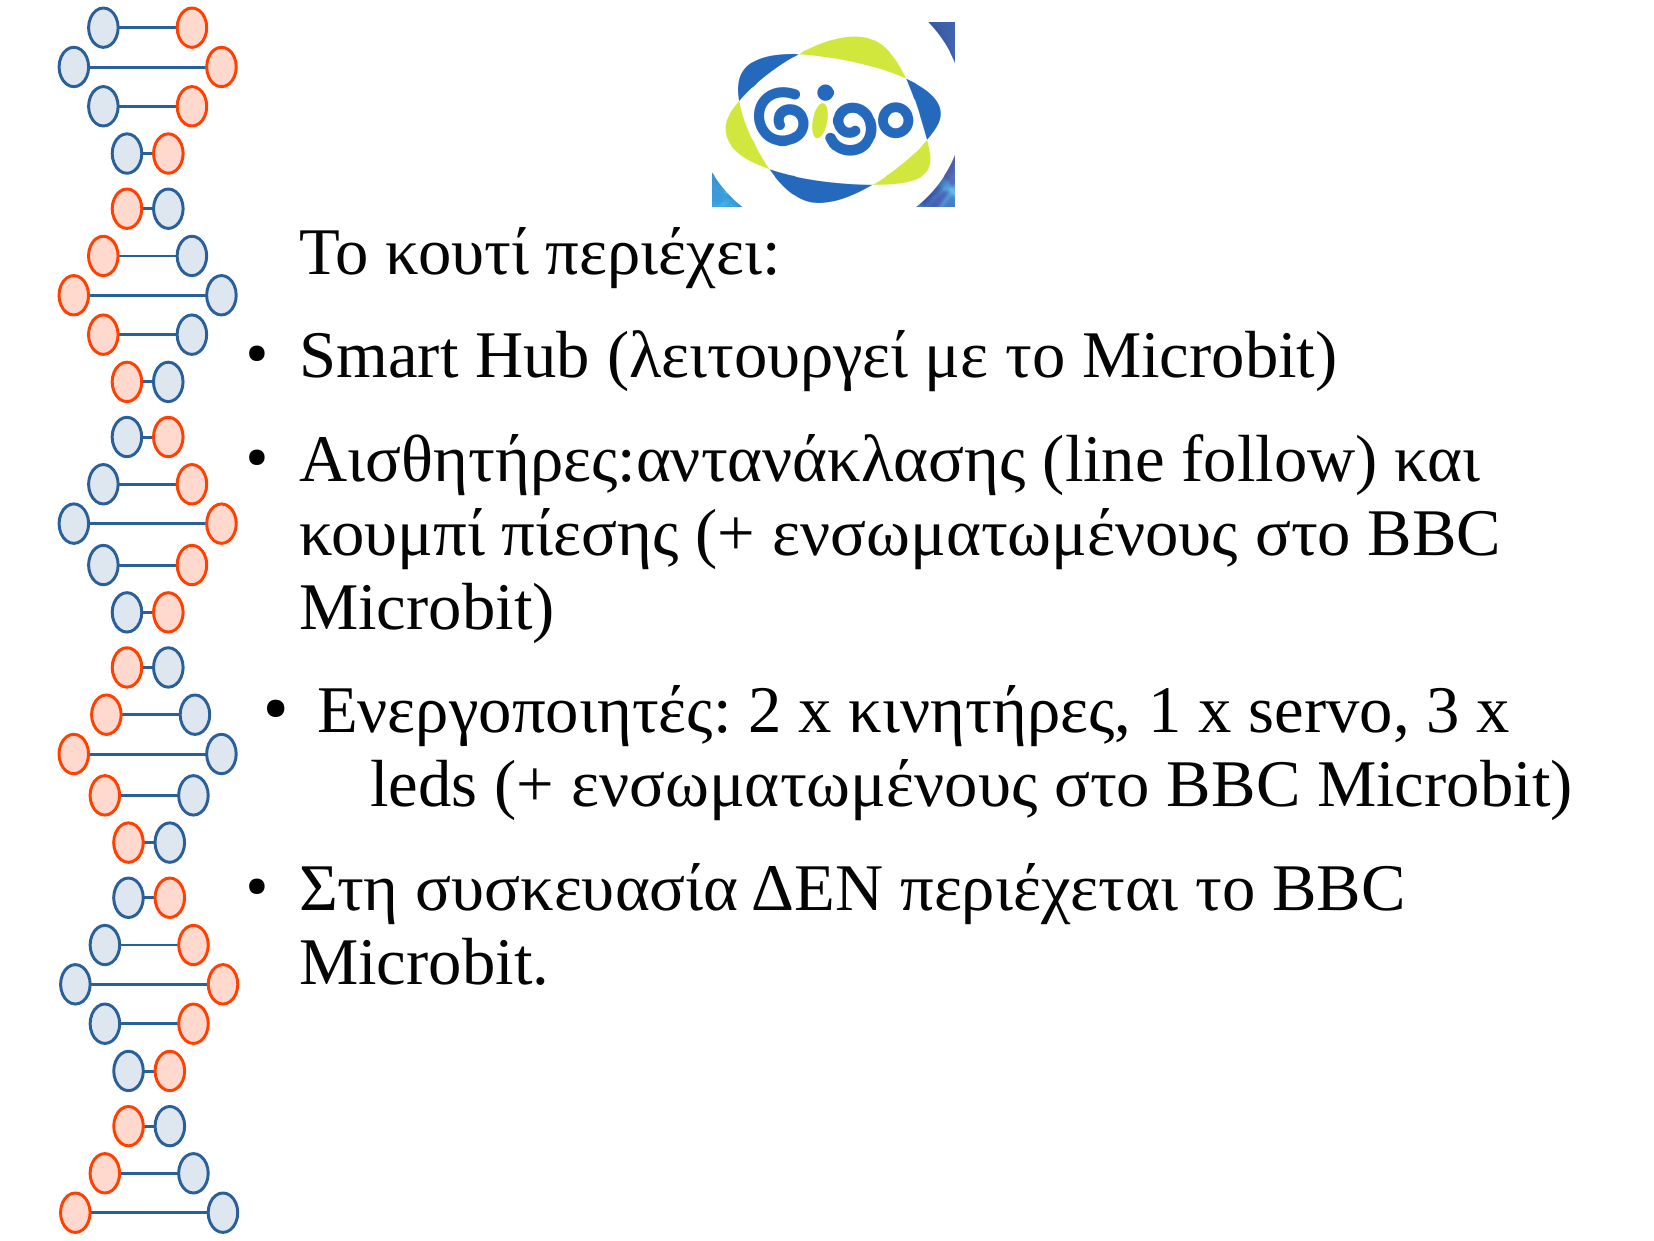

# Το κουτί περιέχει:
Smart Hub (λειτουργεί με το Microbit)
Αισθητήρες:αντανάκλασης (line follow) και κουμπί πίεσης (+ ενσωματωμένους στο BBC Microbit)
Ενεργοποιητές: 2 x κινητήρες, 1 x servo, 3 x leds (+ ενσωματωμένους στο BBC Microbit)
Στη συσκευασία ΔΕΝ περιέχεται το BBC Microbit.